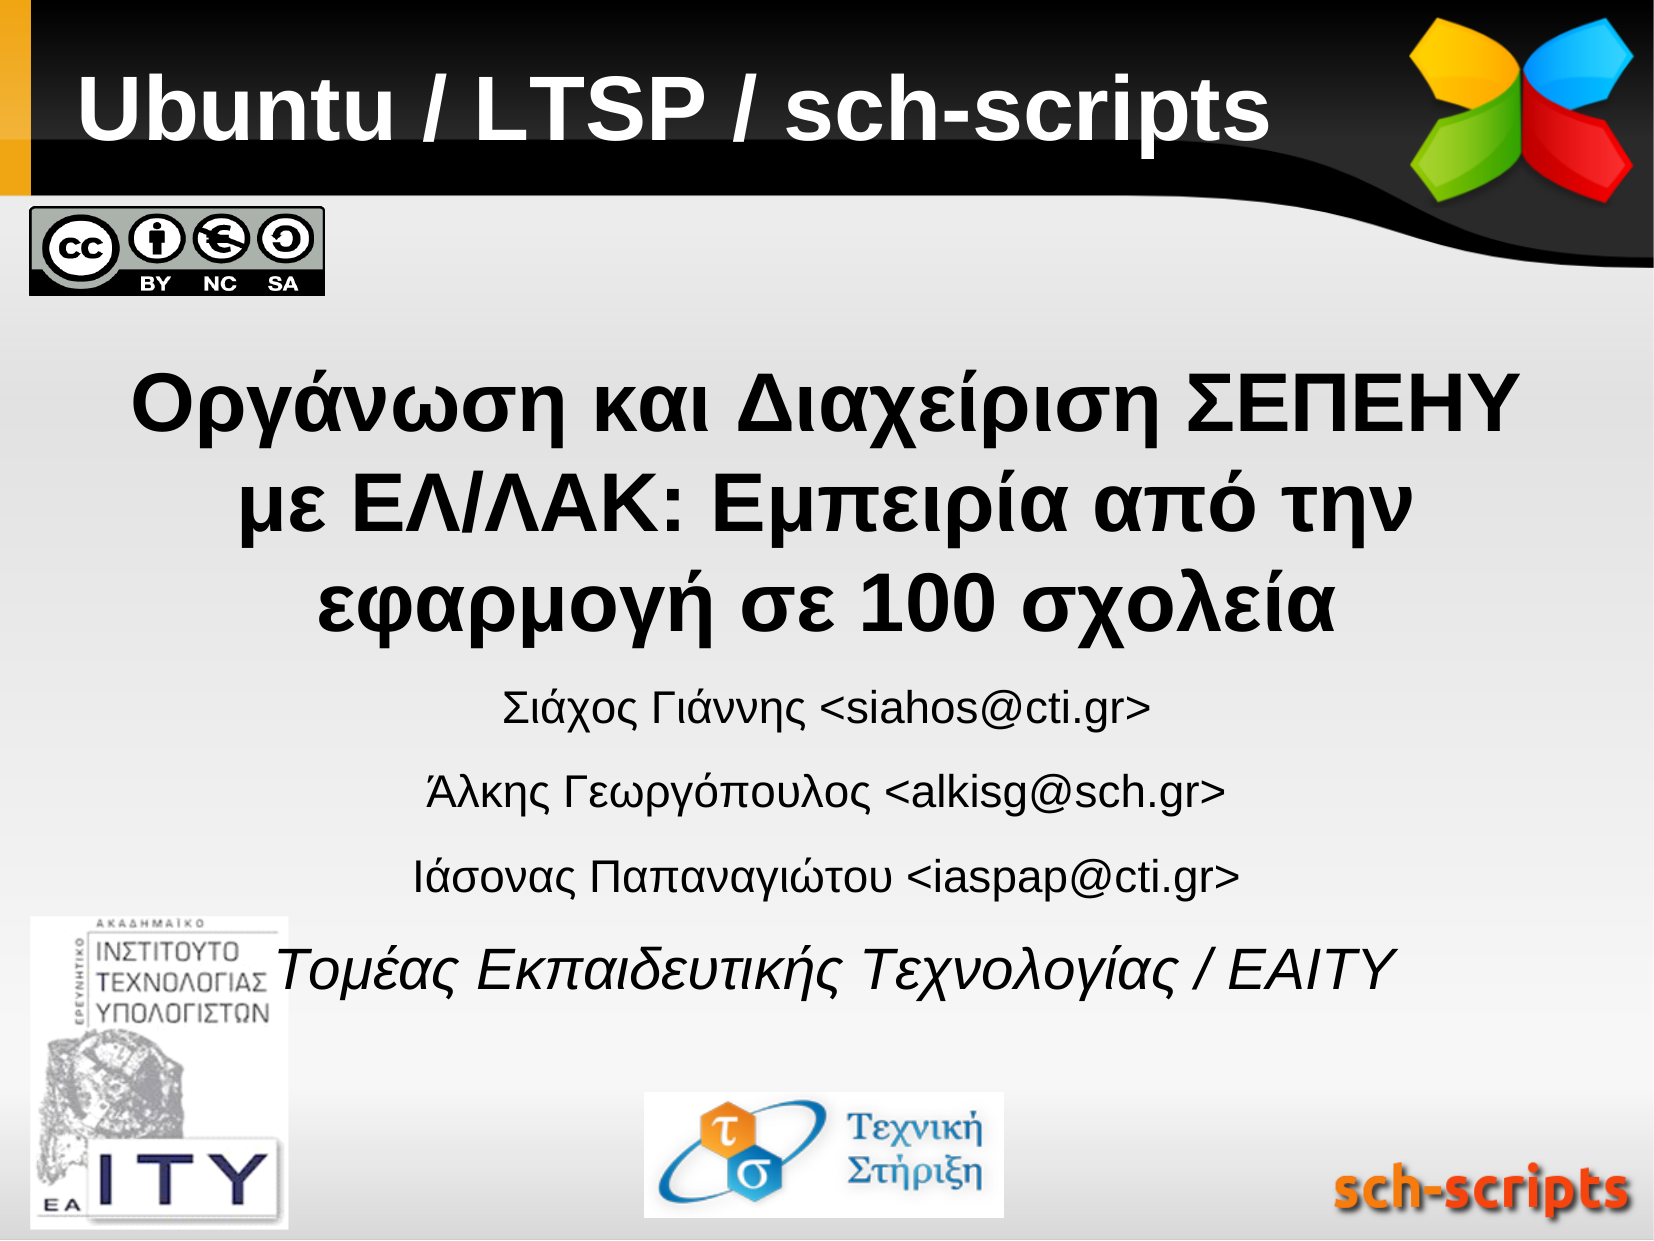

# Ubuntu / LTSP / sch-scripts
Οργάνωση και Διαχείριση ΣΕΠΕΗΥ με ΕΛ/ΛΑΚ: Εμπειρία από την εφαρμογή σε 100 σχολεία
Σιάχος Γιάννης <siahos@cti.gr>
Άλκης Γεωργόπουλος <alkisg@sch.gr>
Ιάσονας Παπαναγιώτου <iaspap@cti.gr>
 Τομέας Εκπαιδευτικής Τεχνολογίας / ΕΑΙΤΥ